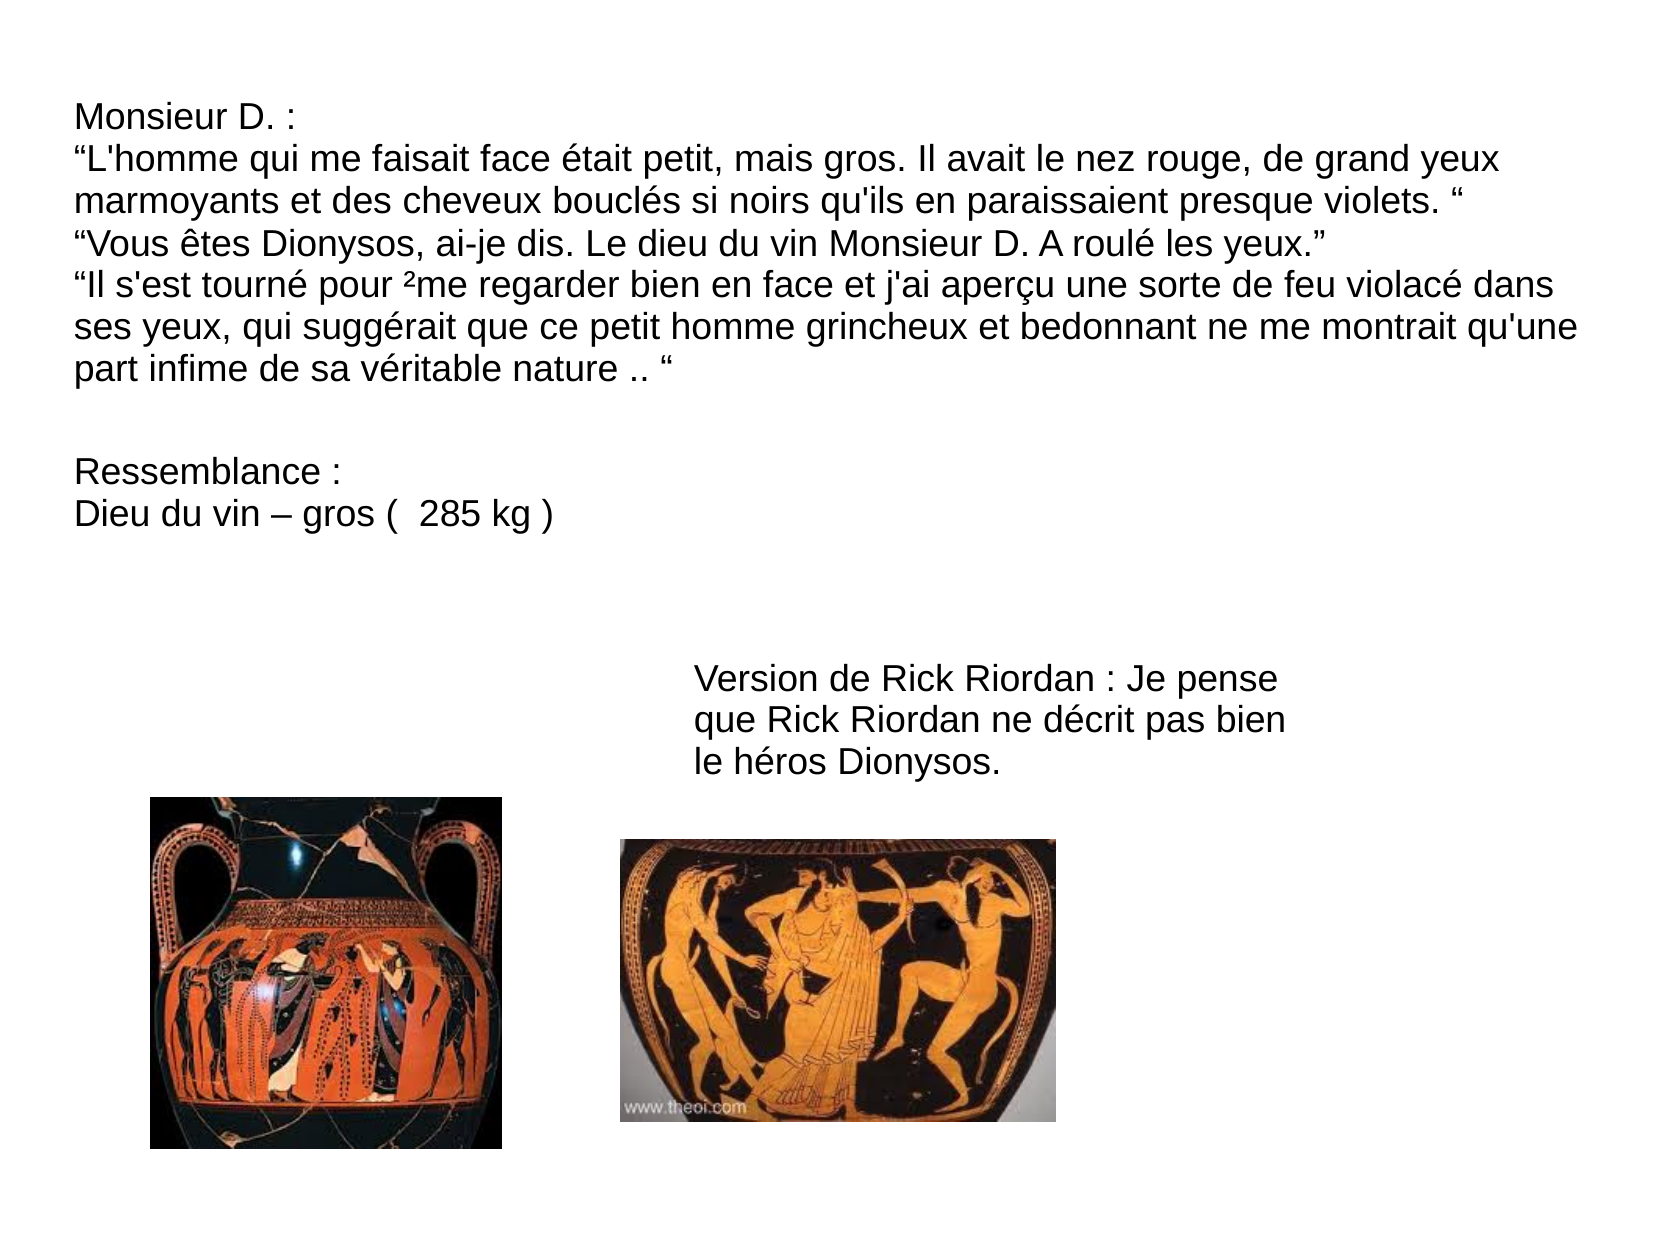

Monsieur D. :
“L'homme qui me faisait face était petit, mais gros. Il avait le nez rouge, de grand yeux marmoyants et des cheveux bouclés si noirs qu'ils en paraissaient presque violets. “
“Vous êtes Dionysos, ai-je dis. Le dieu du vin Monsieur D. A roulé les yeux.”
“Il s'est tourné pour ²me regarder bien en face et j'ai aperçu une sorte de feu violacé dans ses yeux, qui suggérait que ce petit homme grincheux et bedonnant ne me montrait qu'une part infime de sa véritable nature .. “
Ressemblance :
Dieu du vin – gros ( 285 kg )
Version de Rick Riordan : Je pense que Rick Riordan ne décrit pas bien le héros Dionysos.